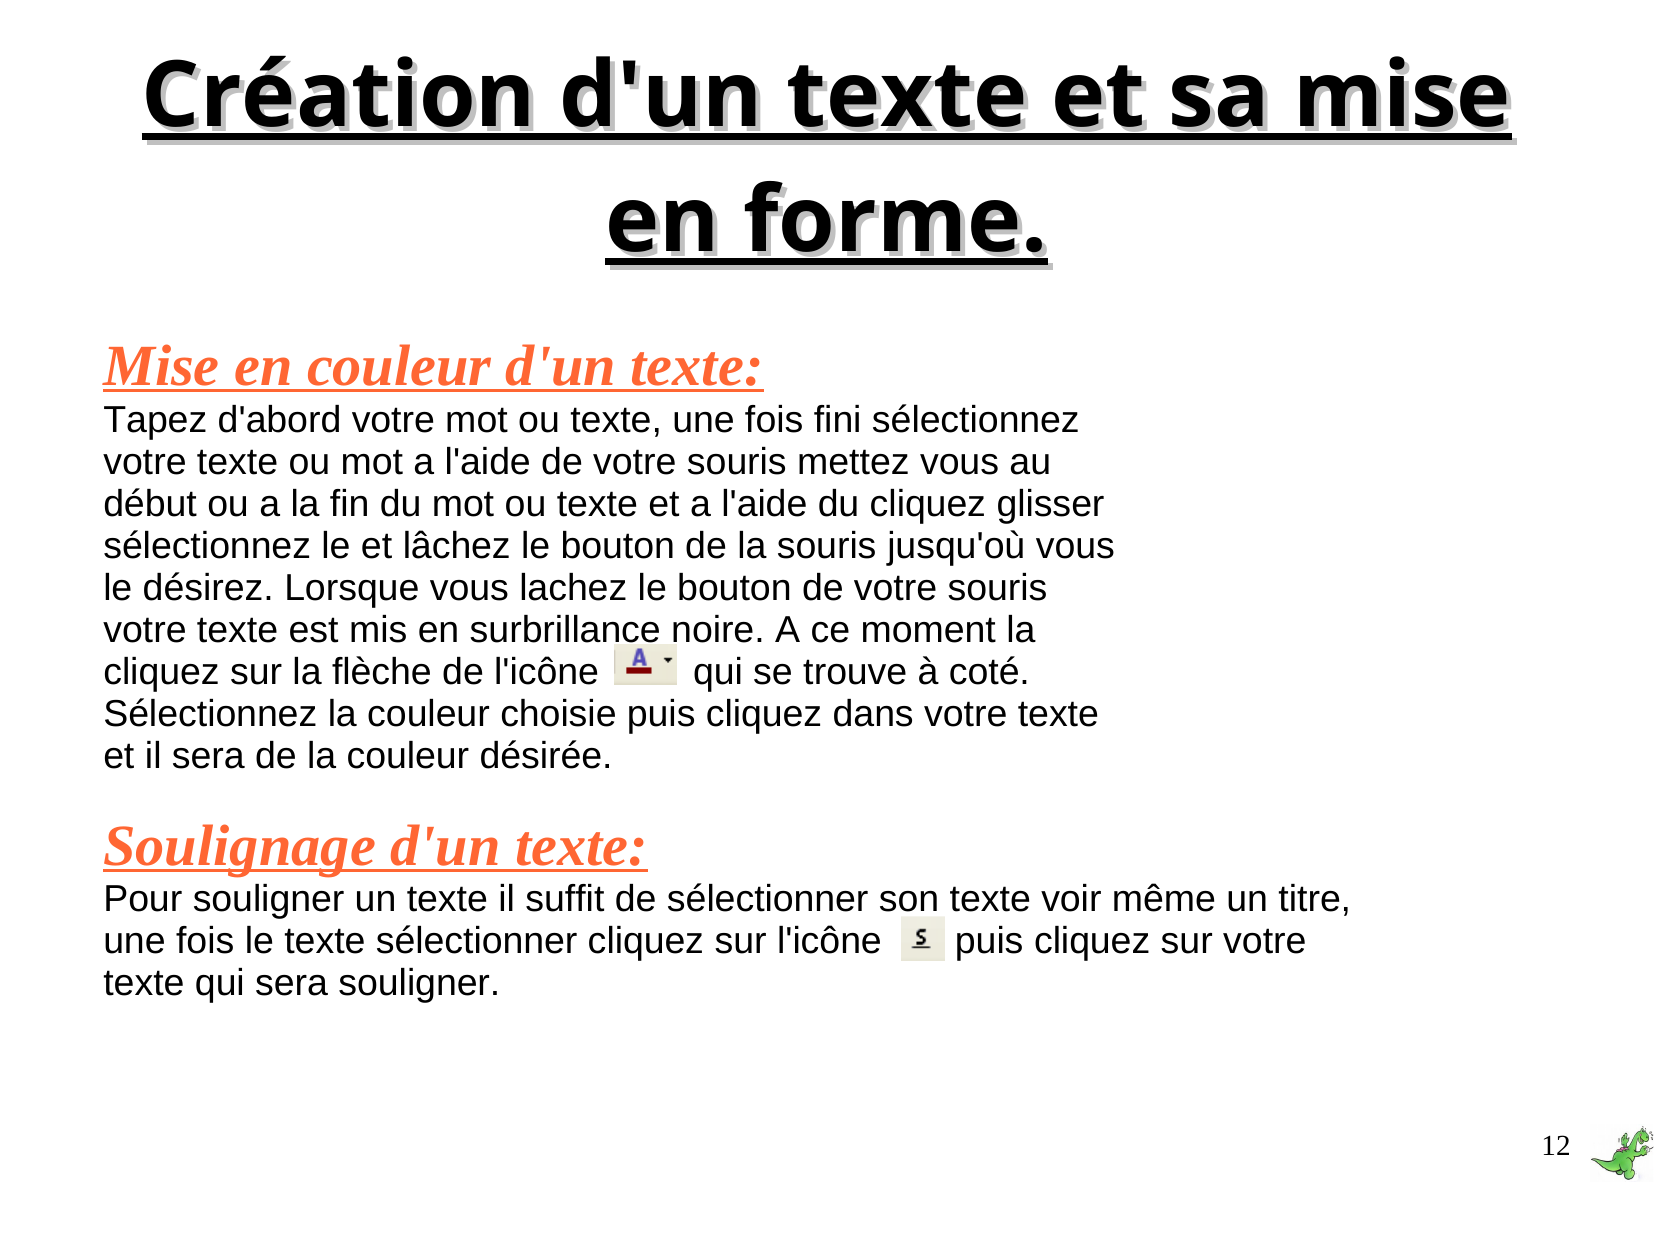

# Création d'un texte et sa mise en forme.
Mise en couleur d'un texte:
Tapez d'abord votre mot ou texte, une fois fini sélectionnez votre texte ou mot a l'aide de votre souris mettez vous au début ou a la fin du mot ou texte et a l'aide du cliquez glisser sélectionnez le et lâchez le bouton de la souris jusqu'où vous le désirez. Lorsque vous lachez le bouton de votre souris votre texte est mis en surbrillance noire. A ce moment la cliquez sur la flèche de l'icône qui se trouve à coté. Sélectionnez la couleur choisie puis cliquez dans votre texte et il sera de la couleur désirée.
Soulignage d'un texte:
Pour souligner un texte il suffit de sélectionner son texte voir même un titre, une fois le texte sélectionner cliquez sur l'icône puis cliquez sur votre texte qui sera souligner.
12